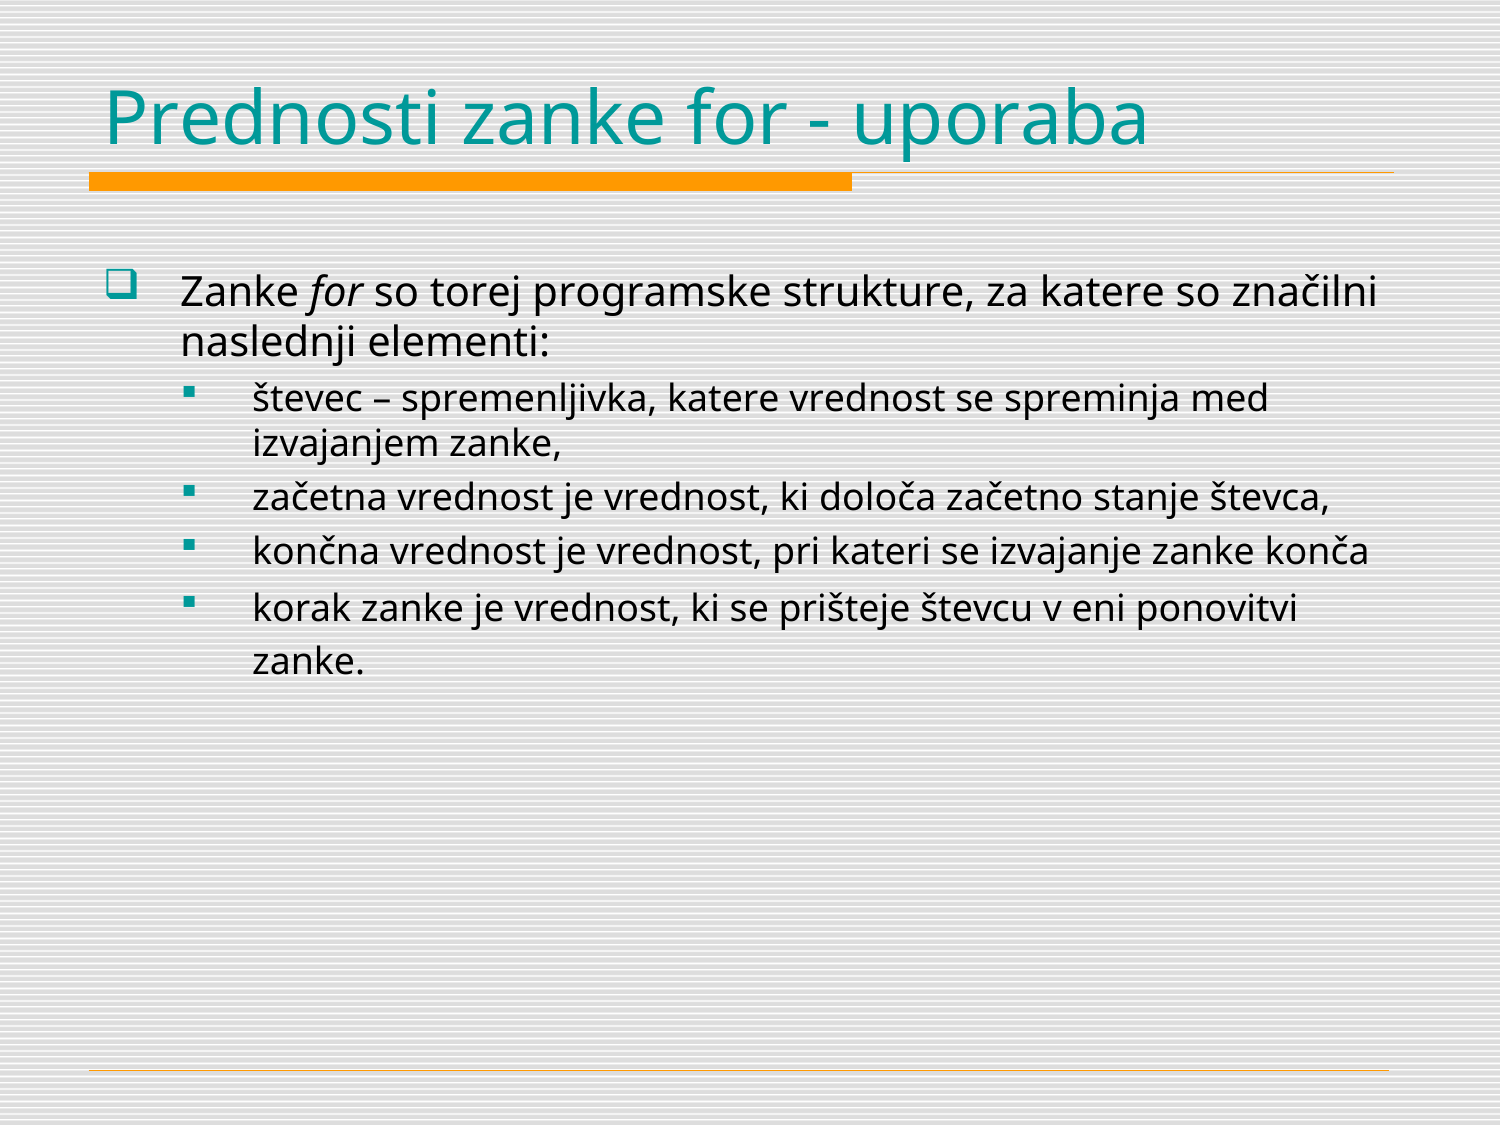

# Prednosti zanke for - uporaba
Zanke for so torej programske strukture, za katere so značilni naslednji elementi:
števec – spremenljivka, katere vrednost se spreminja med izvajanjem zanke,
začetna vrednost je vrednost, ki določa začetno stanje števca,
končna vrednost je vrednost, pri kateri se izvajanje zanke konča
korak zanke je vrednost, ki se prišteje števcu v eni ponovitvi zanke.